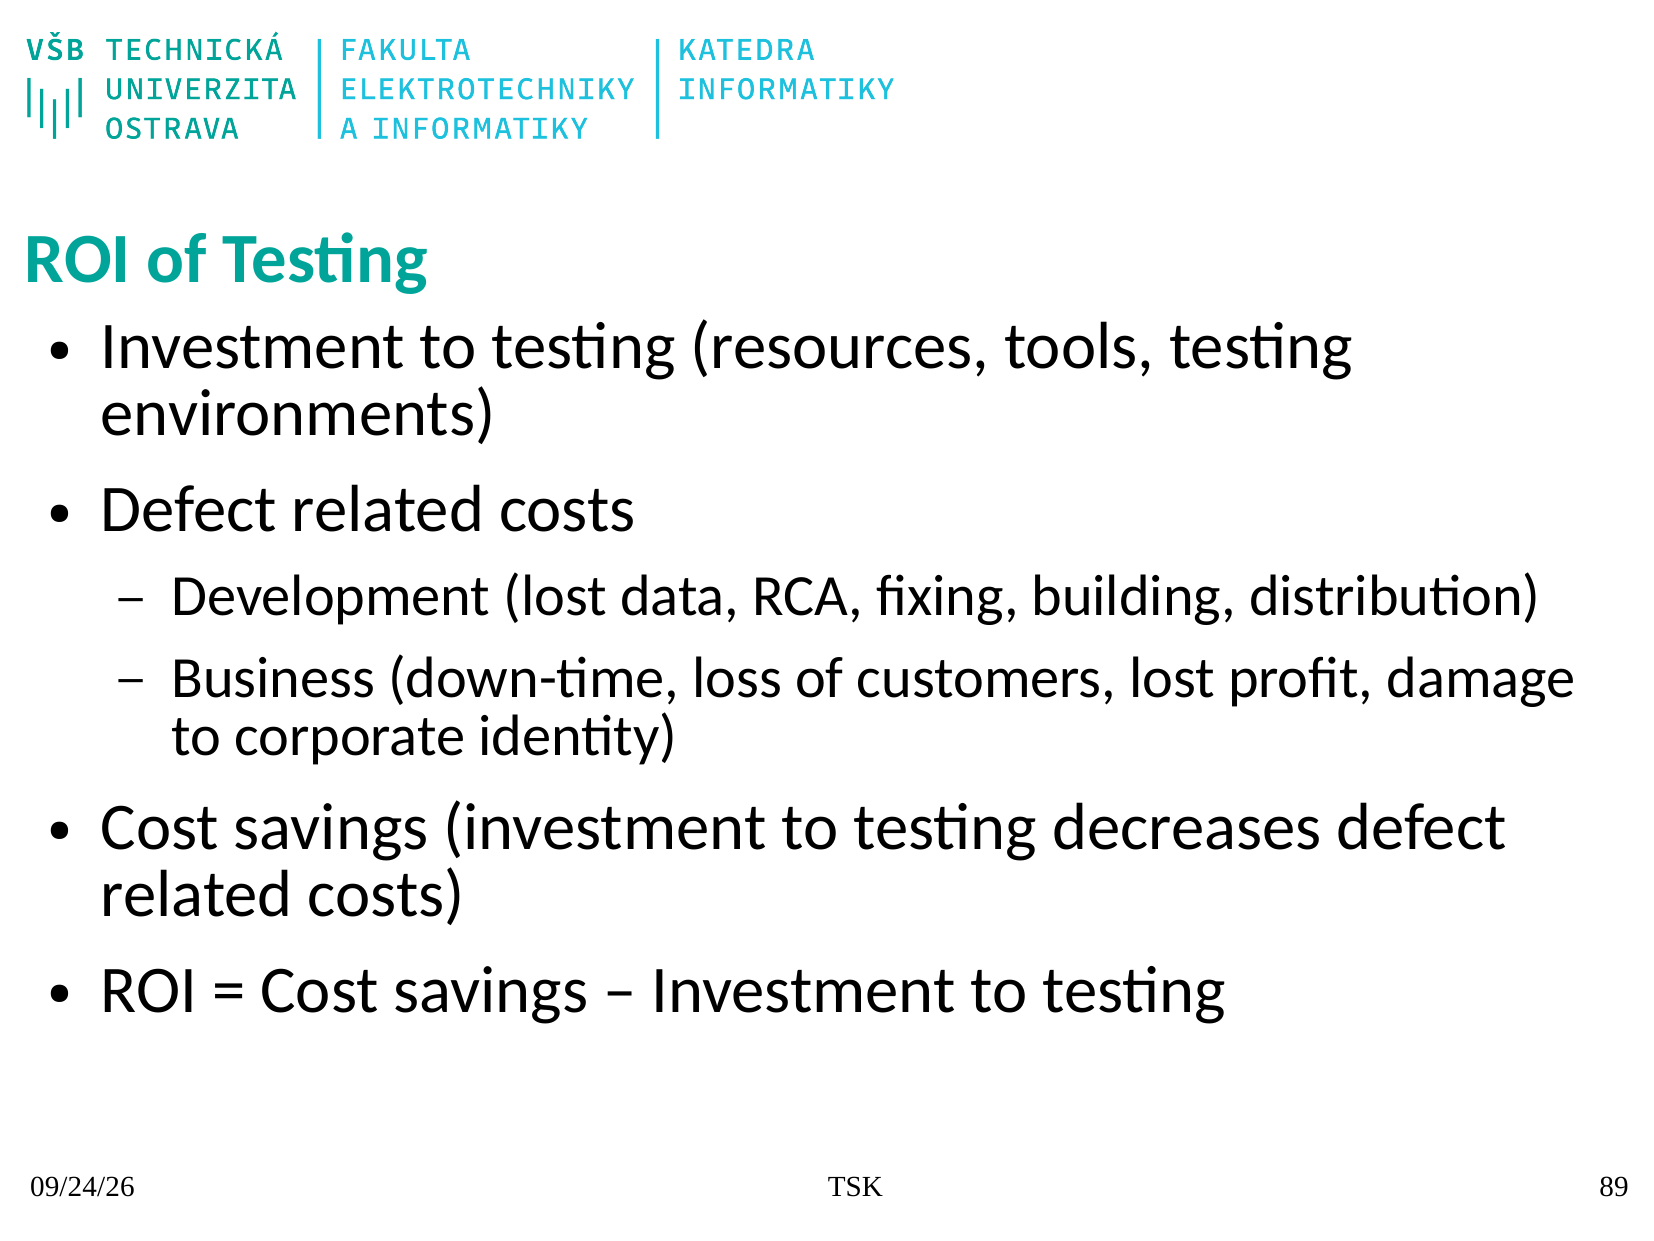

# ROI of Testing
Investment to testing (resources, tools, testing environments)
Defect related costs
Development (lost data, RCA, fixing, building, distribution)
Business (down-time, loss of customers, lost profit, damage to corporate identity)
Cost savings (investment to testing decreases defect related costs)
ROI = Cost savings – Investment to testing
TSK
89